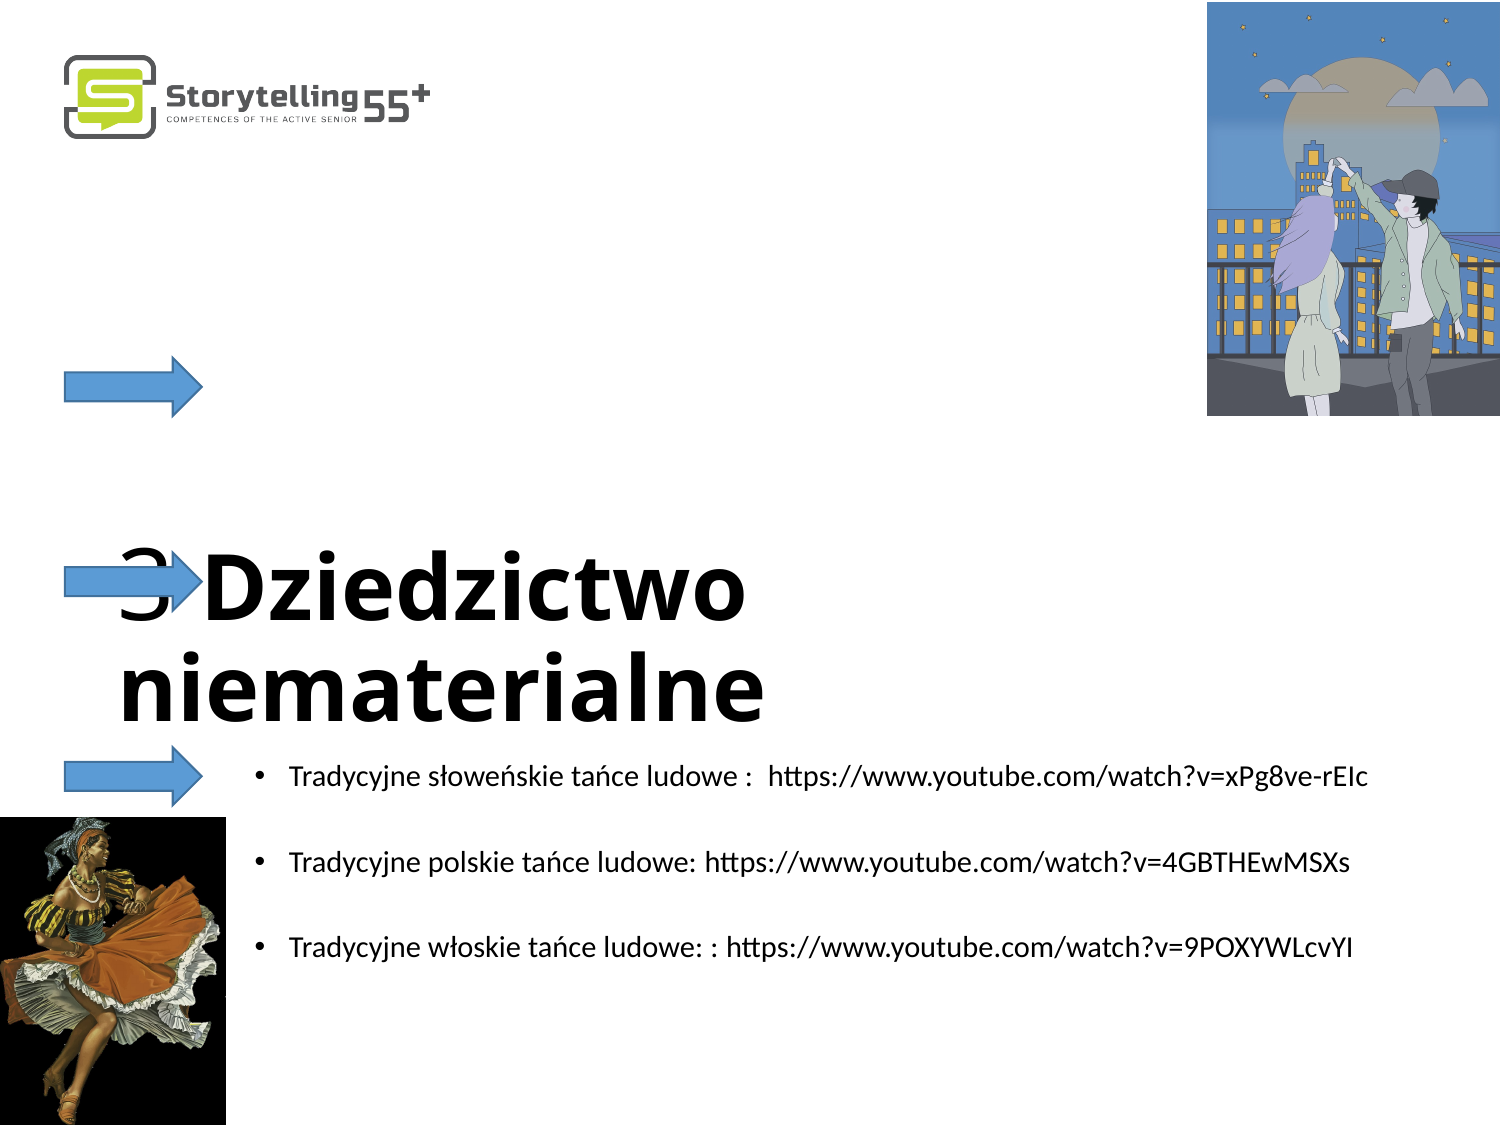

# 3 Dziedzictwo niematerialne
Tradycyjne słoweńskie tańce ludowe : https://www.youtube.com/watch?v=xPg8ve-rEIc
Tradycyjne polskie tańce ludowe: https://www.youtube.com/watch?v=4GBTHEwMSXs
Tradycyjne włoskie tańce ludowe: : https://www.youtube.com/watch?v=9POXYWLcvYI